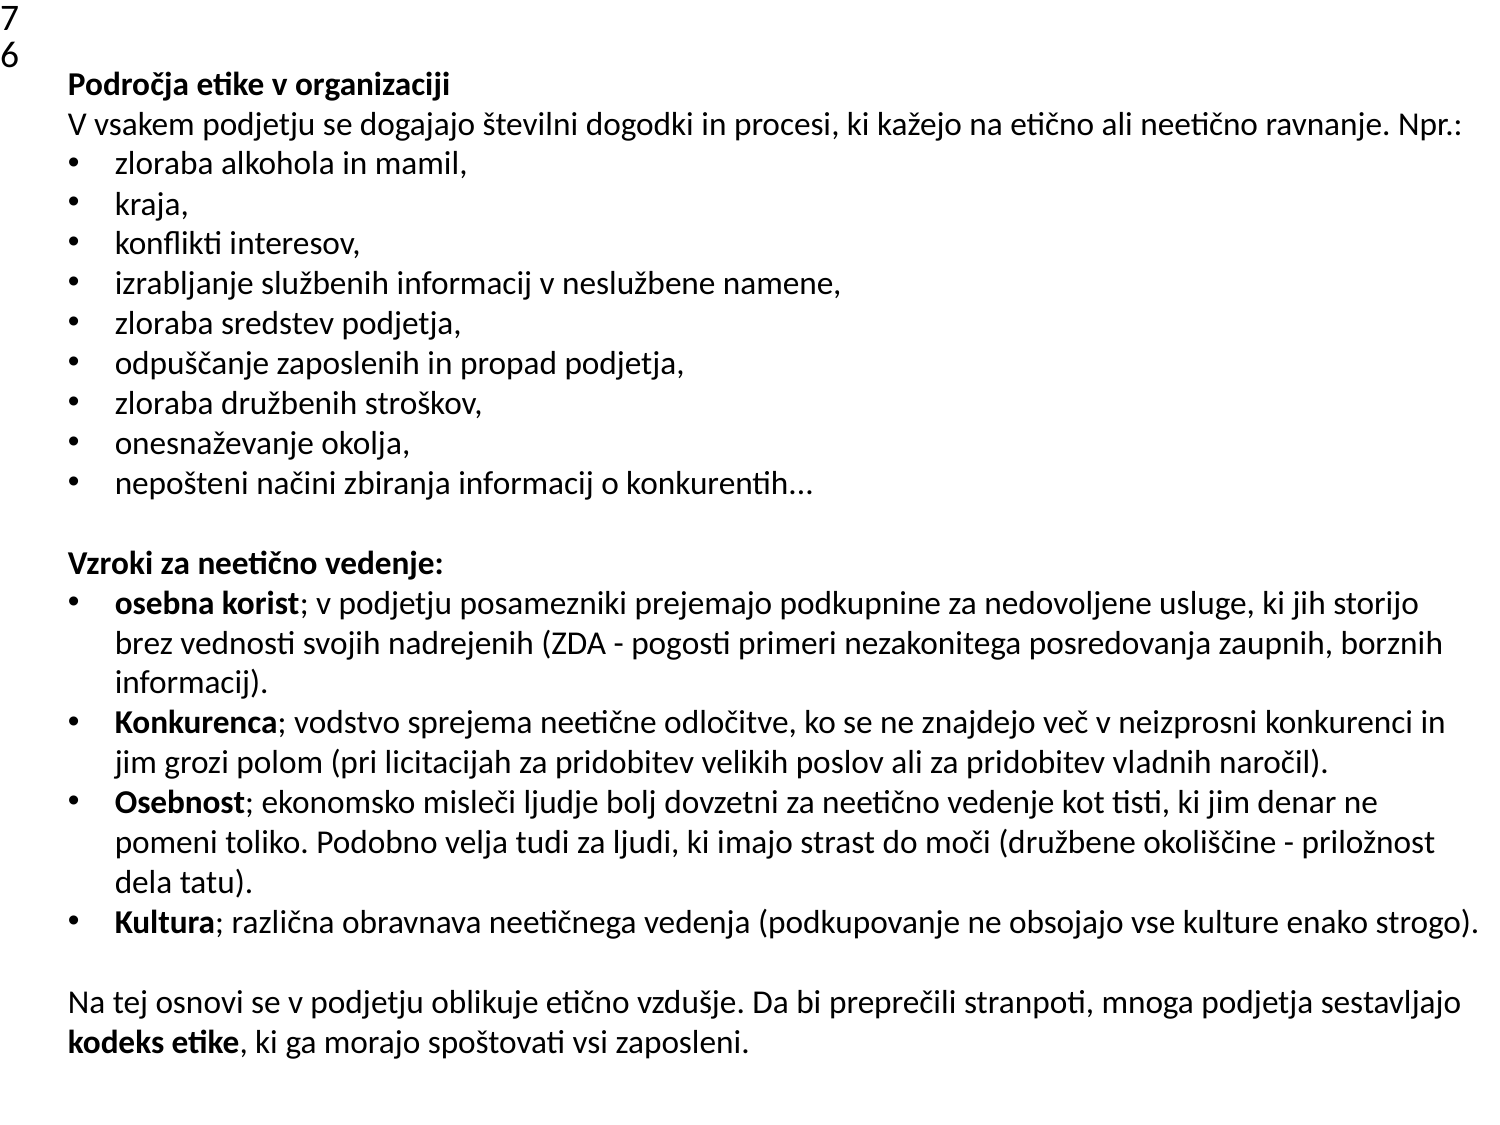

Področja etike v organizaciji
V vsakem podjetju se dogajajo številni dogodki in procesi, ki kažejo na etično ali neetično ravnanje. Npr.:
zloraba alkohola in mamil,
kraja,
konflikti interesov,
izrabljanje službenih informacij v neslužbene namene,
zloraba sredstev podjetja,
odpuščanje zaposlenih in propad podjetja,
zloraba družbenih stroškov,
onesnaževanje okolja,
nepošteni načini zbiranja informacij o konkurentih...
Vzroki za neetično vedenje:
osebna korist; v podjetju posamezniki prejemajo podkupnine za nedovoljene usluge, ki jih storijo brez vednosti svojih nadrejenih (ZDA - pogosti primeri nezakonitega posredovanja zaupnih, borznih informacij).
Konkurenca; vodstvo sprejema neetične odločitve, ko se ne znajdejo več v neizprosni konkurenci in jim grozi polom (pri licitacijah za pridobitev velikih poslov ali za pridobitev vladnih naročil).
Osebnost; ekonomsko misleči ljudje bolj dovzetni za neetično vedenje kot tisti, ki jim denar ne pomeni toliko. Podobno velja tudi za ljudi, ki imajo strast do moči (družbene okoliščine - priložnost dela tatu).
Kultura; različna obravnava neetičnega vedenja (podkupovanje ne obsojajo vse kulture enako strogo).
Na tej osnovi se v podjetju oblikuje etično vzdušje. Da bi preprečili stranpoti, mnoga podjetja sestavljajo kodeks etike, ki ga morajo spoštovati vsi zaposleni.